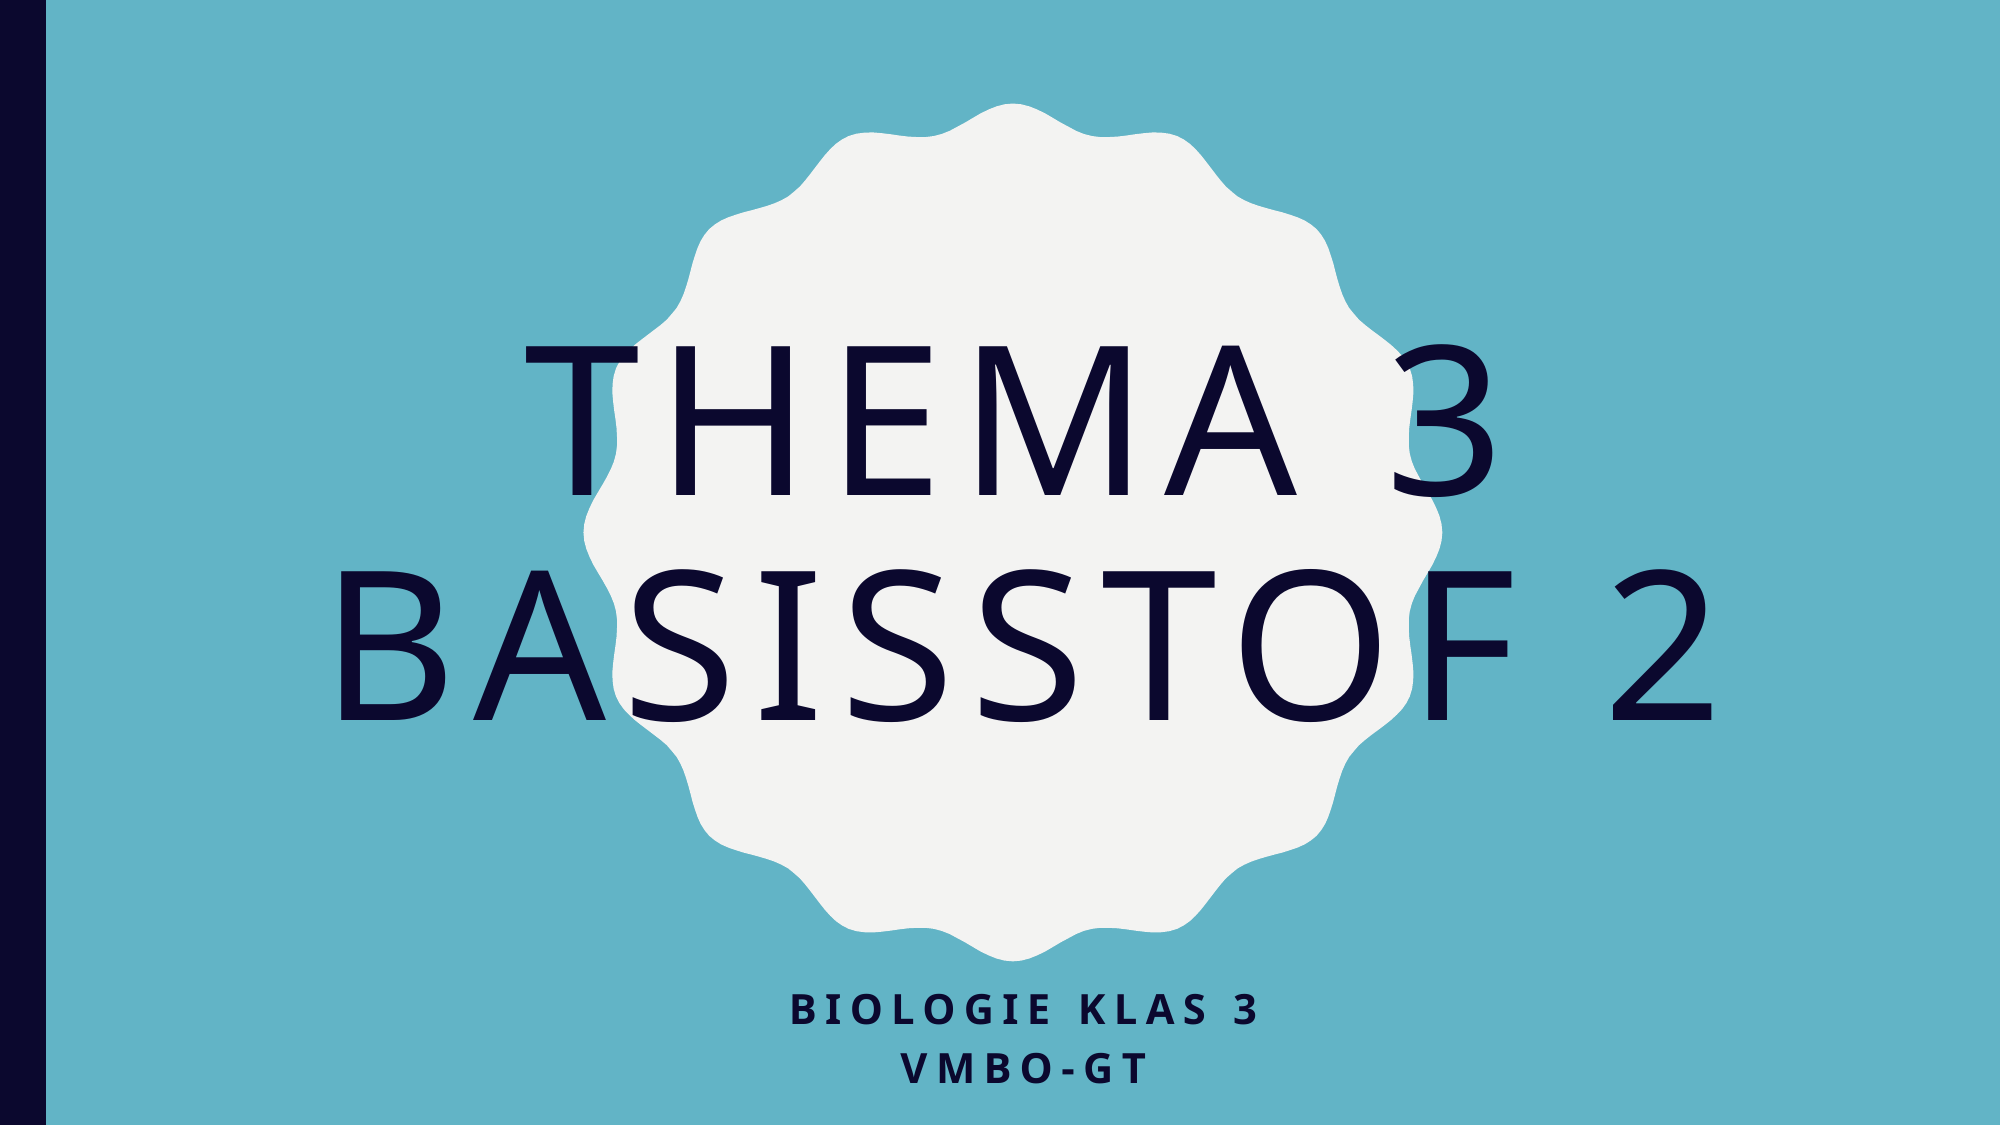

# Thema 3 basisstof 2
Biologie klas 3
Vmbo-gt